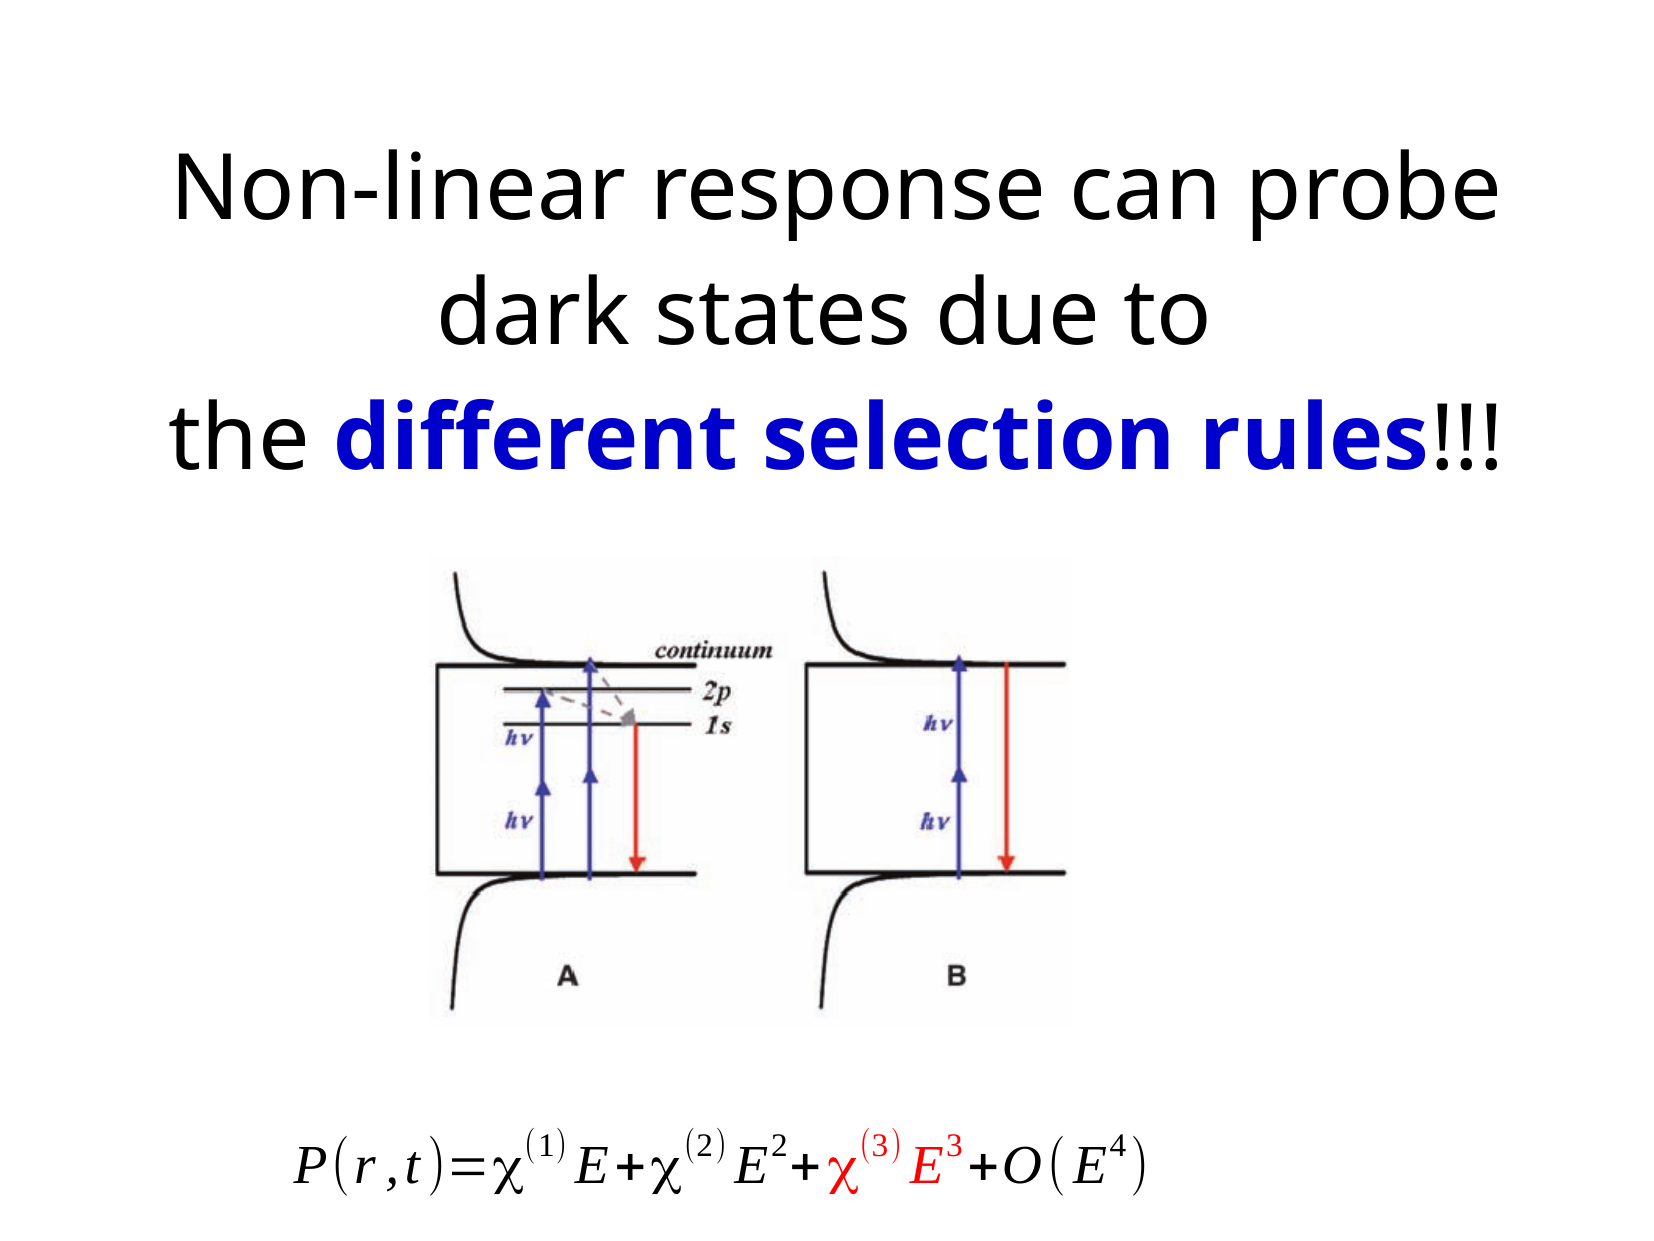

# Non-linear response can probe dark states due to the different selection rules!!!